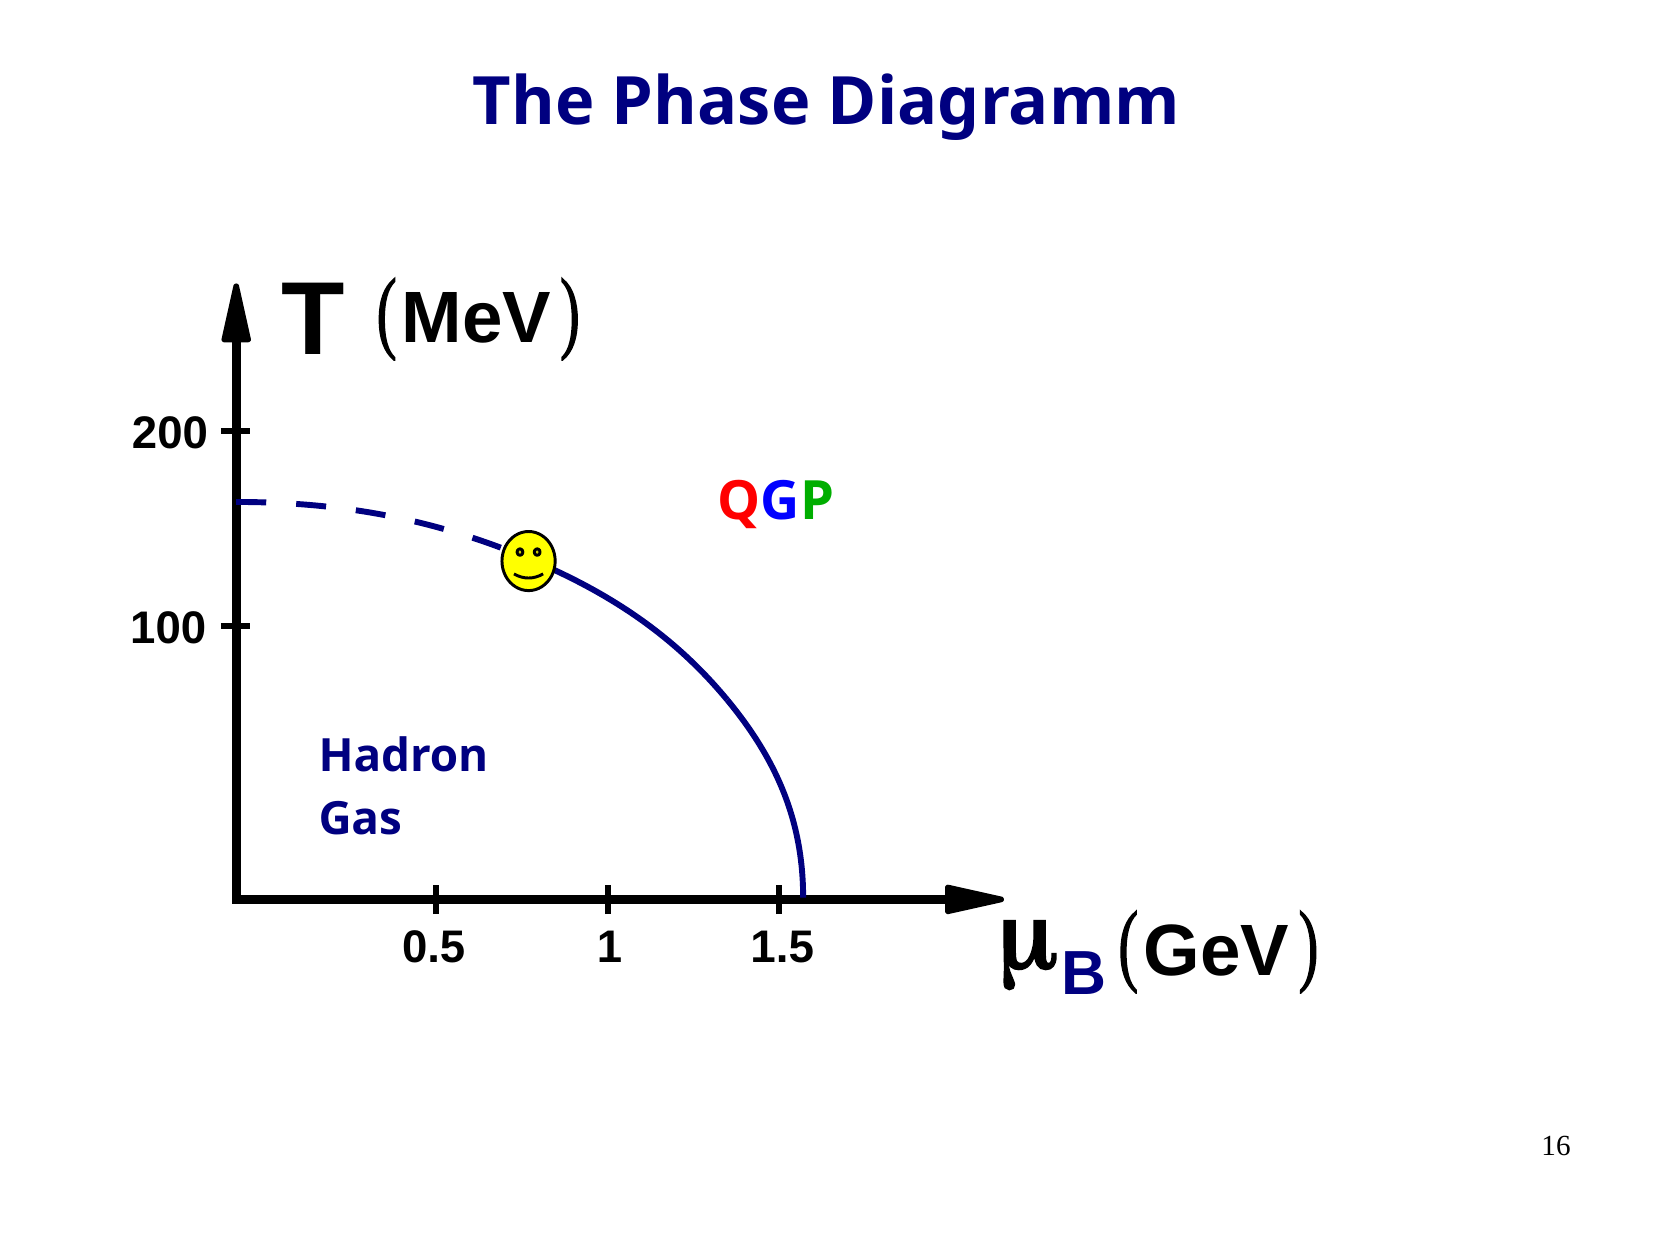

# The Phase Diagramm
QGP
Hadron
Gas
16